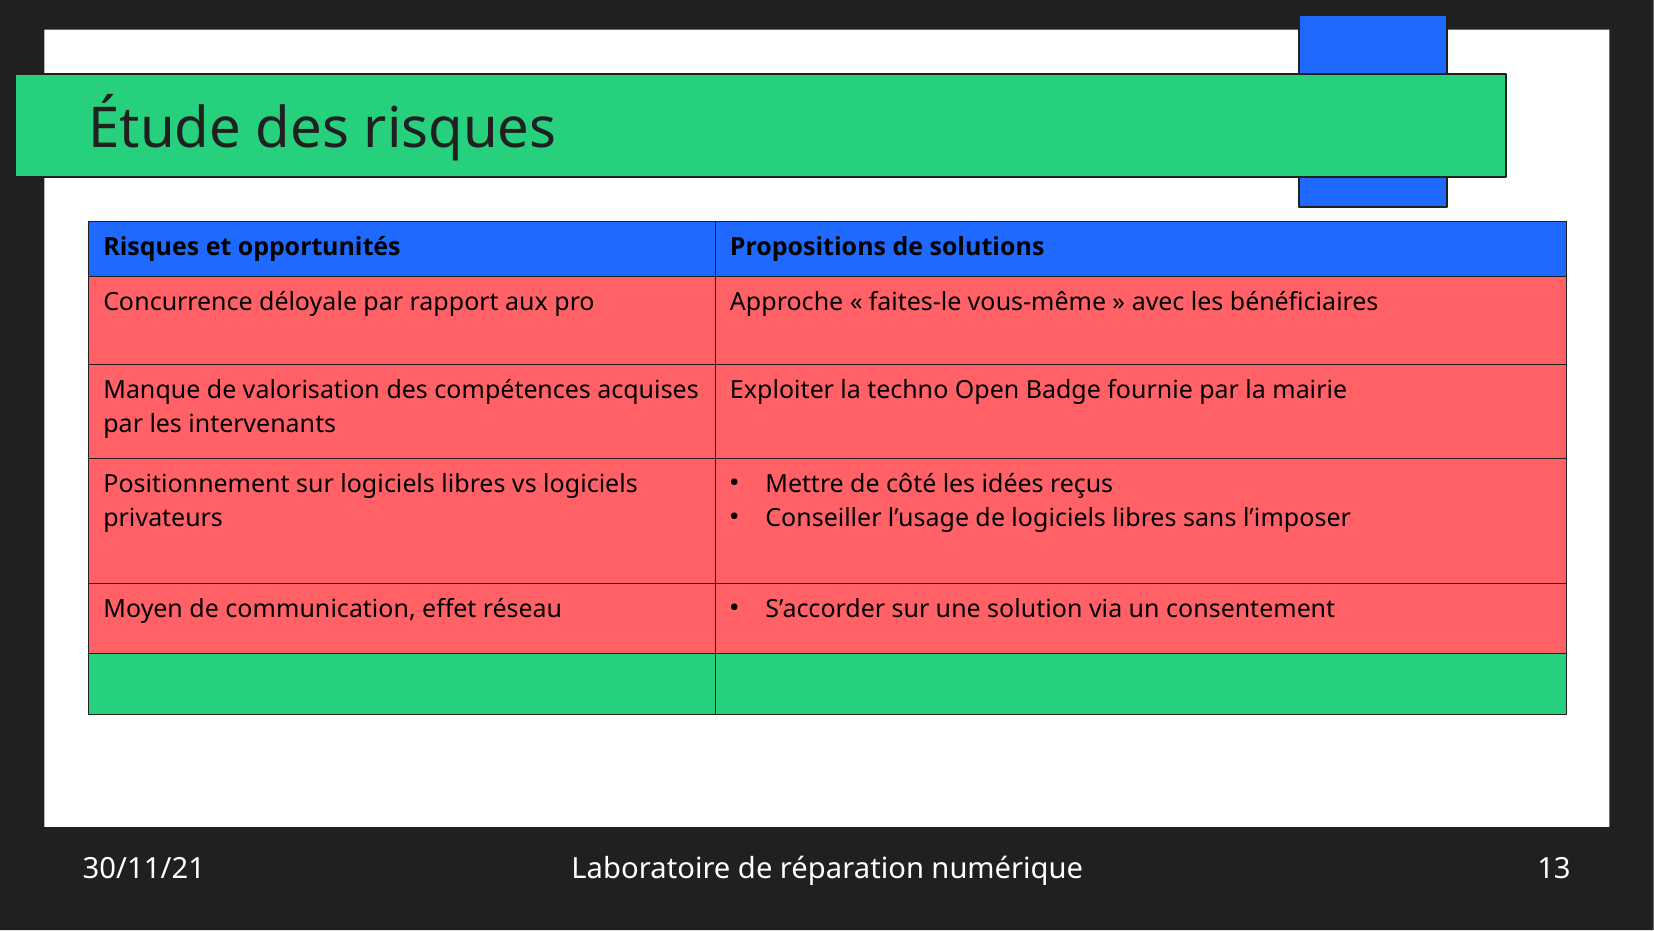

# Étude des risques
| Propositions de solutions | Risques et opportunités |
| --- | --- |
| Approche « faites-le vous-même » avec les bénéficiaires | Concurrence déloyale par rapport aux pro |
| Exploiter la techno Open Badge fournie par la mairie | Manque de valorisation des compétences acquises par les intervenants |
| Mettre de côté les idées reçus Conseiller l’usage de logiciels libres sans l’imposer | Positionnement sur logiciels libres vs logiciels privateurs |
| S’accorder sur une solution via un consentement | Moyen de communication, effet réseau |
| | |
30/11/21
Laboratoire de réparation numérique
13